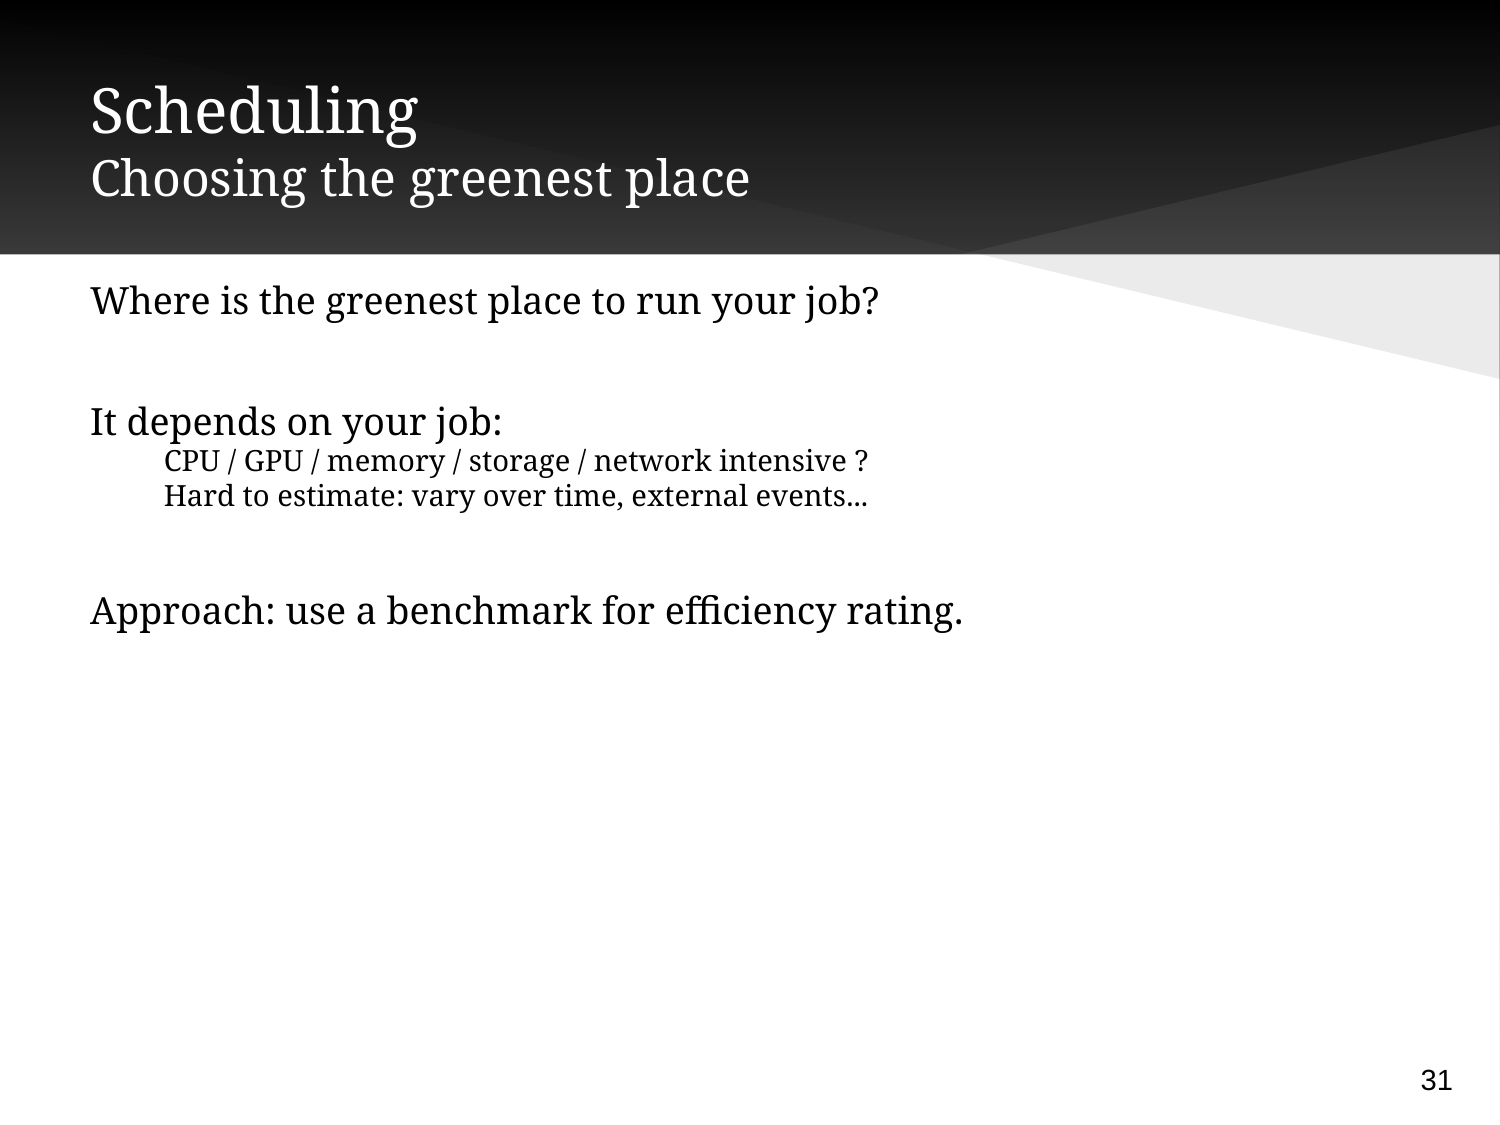

# Scheduling Choosing the greenest place
Where is the greenest place to run your job?
It depends on your job:
	CPU / GPU / memory / storage / network intensive ?
	Hard to estimate: vary over time, external events...
Approach: use a benchmark for efficiency rating.
31